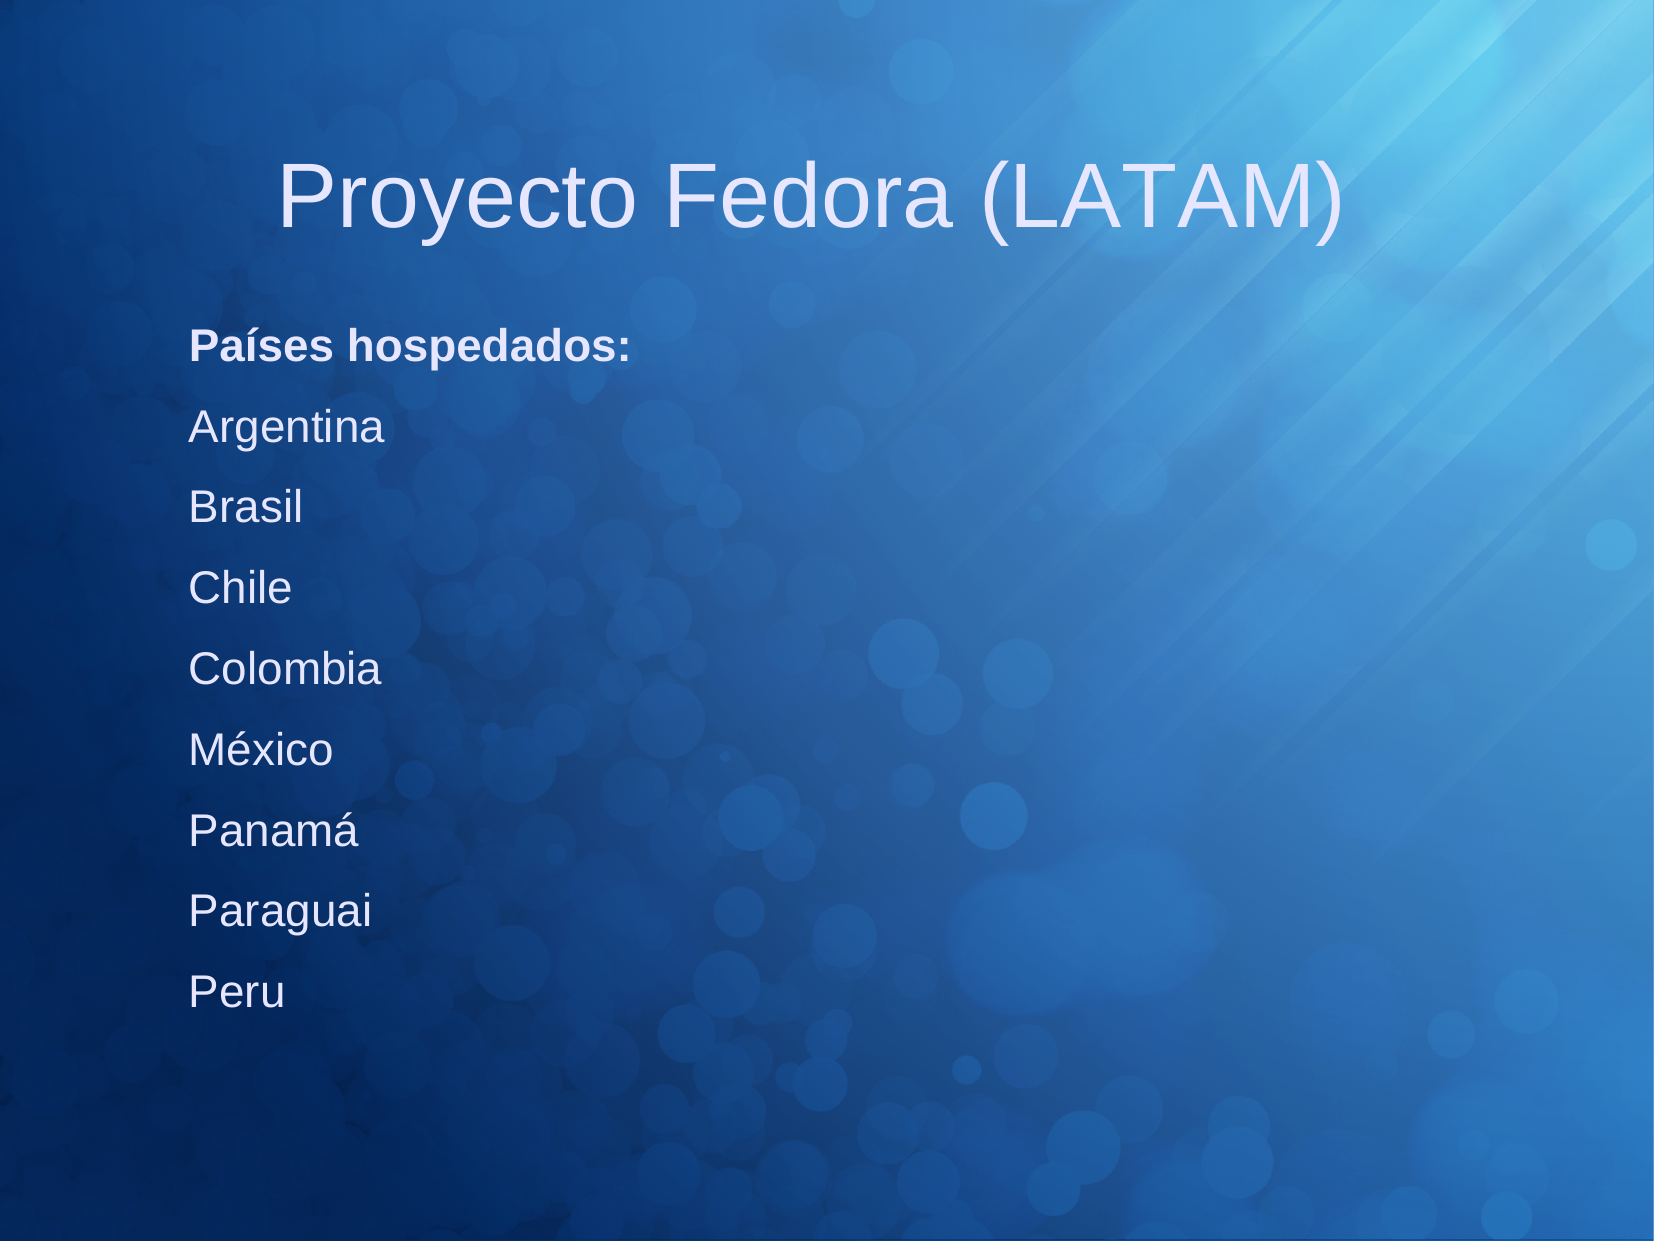

# Proyecto Fedora (LATAM)
Países hospedados:
Argentina
Brasil
Chile
Colombia
México
Panamá
Paraguai
Peru